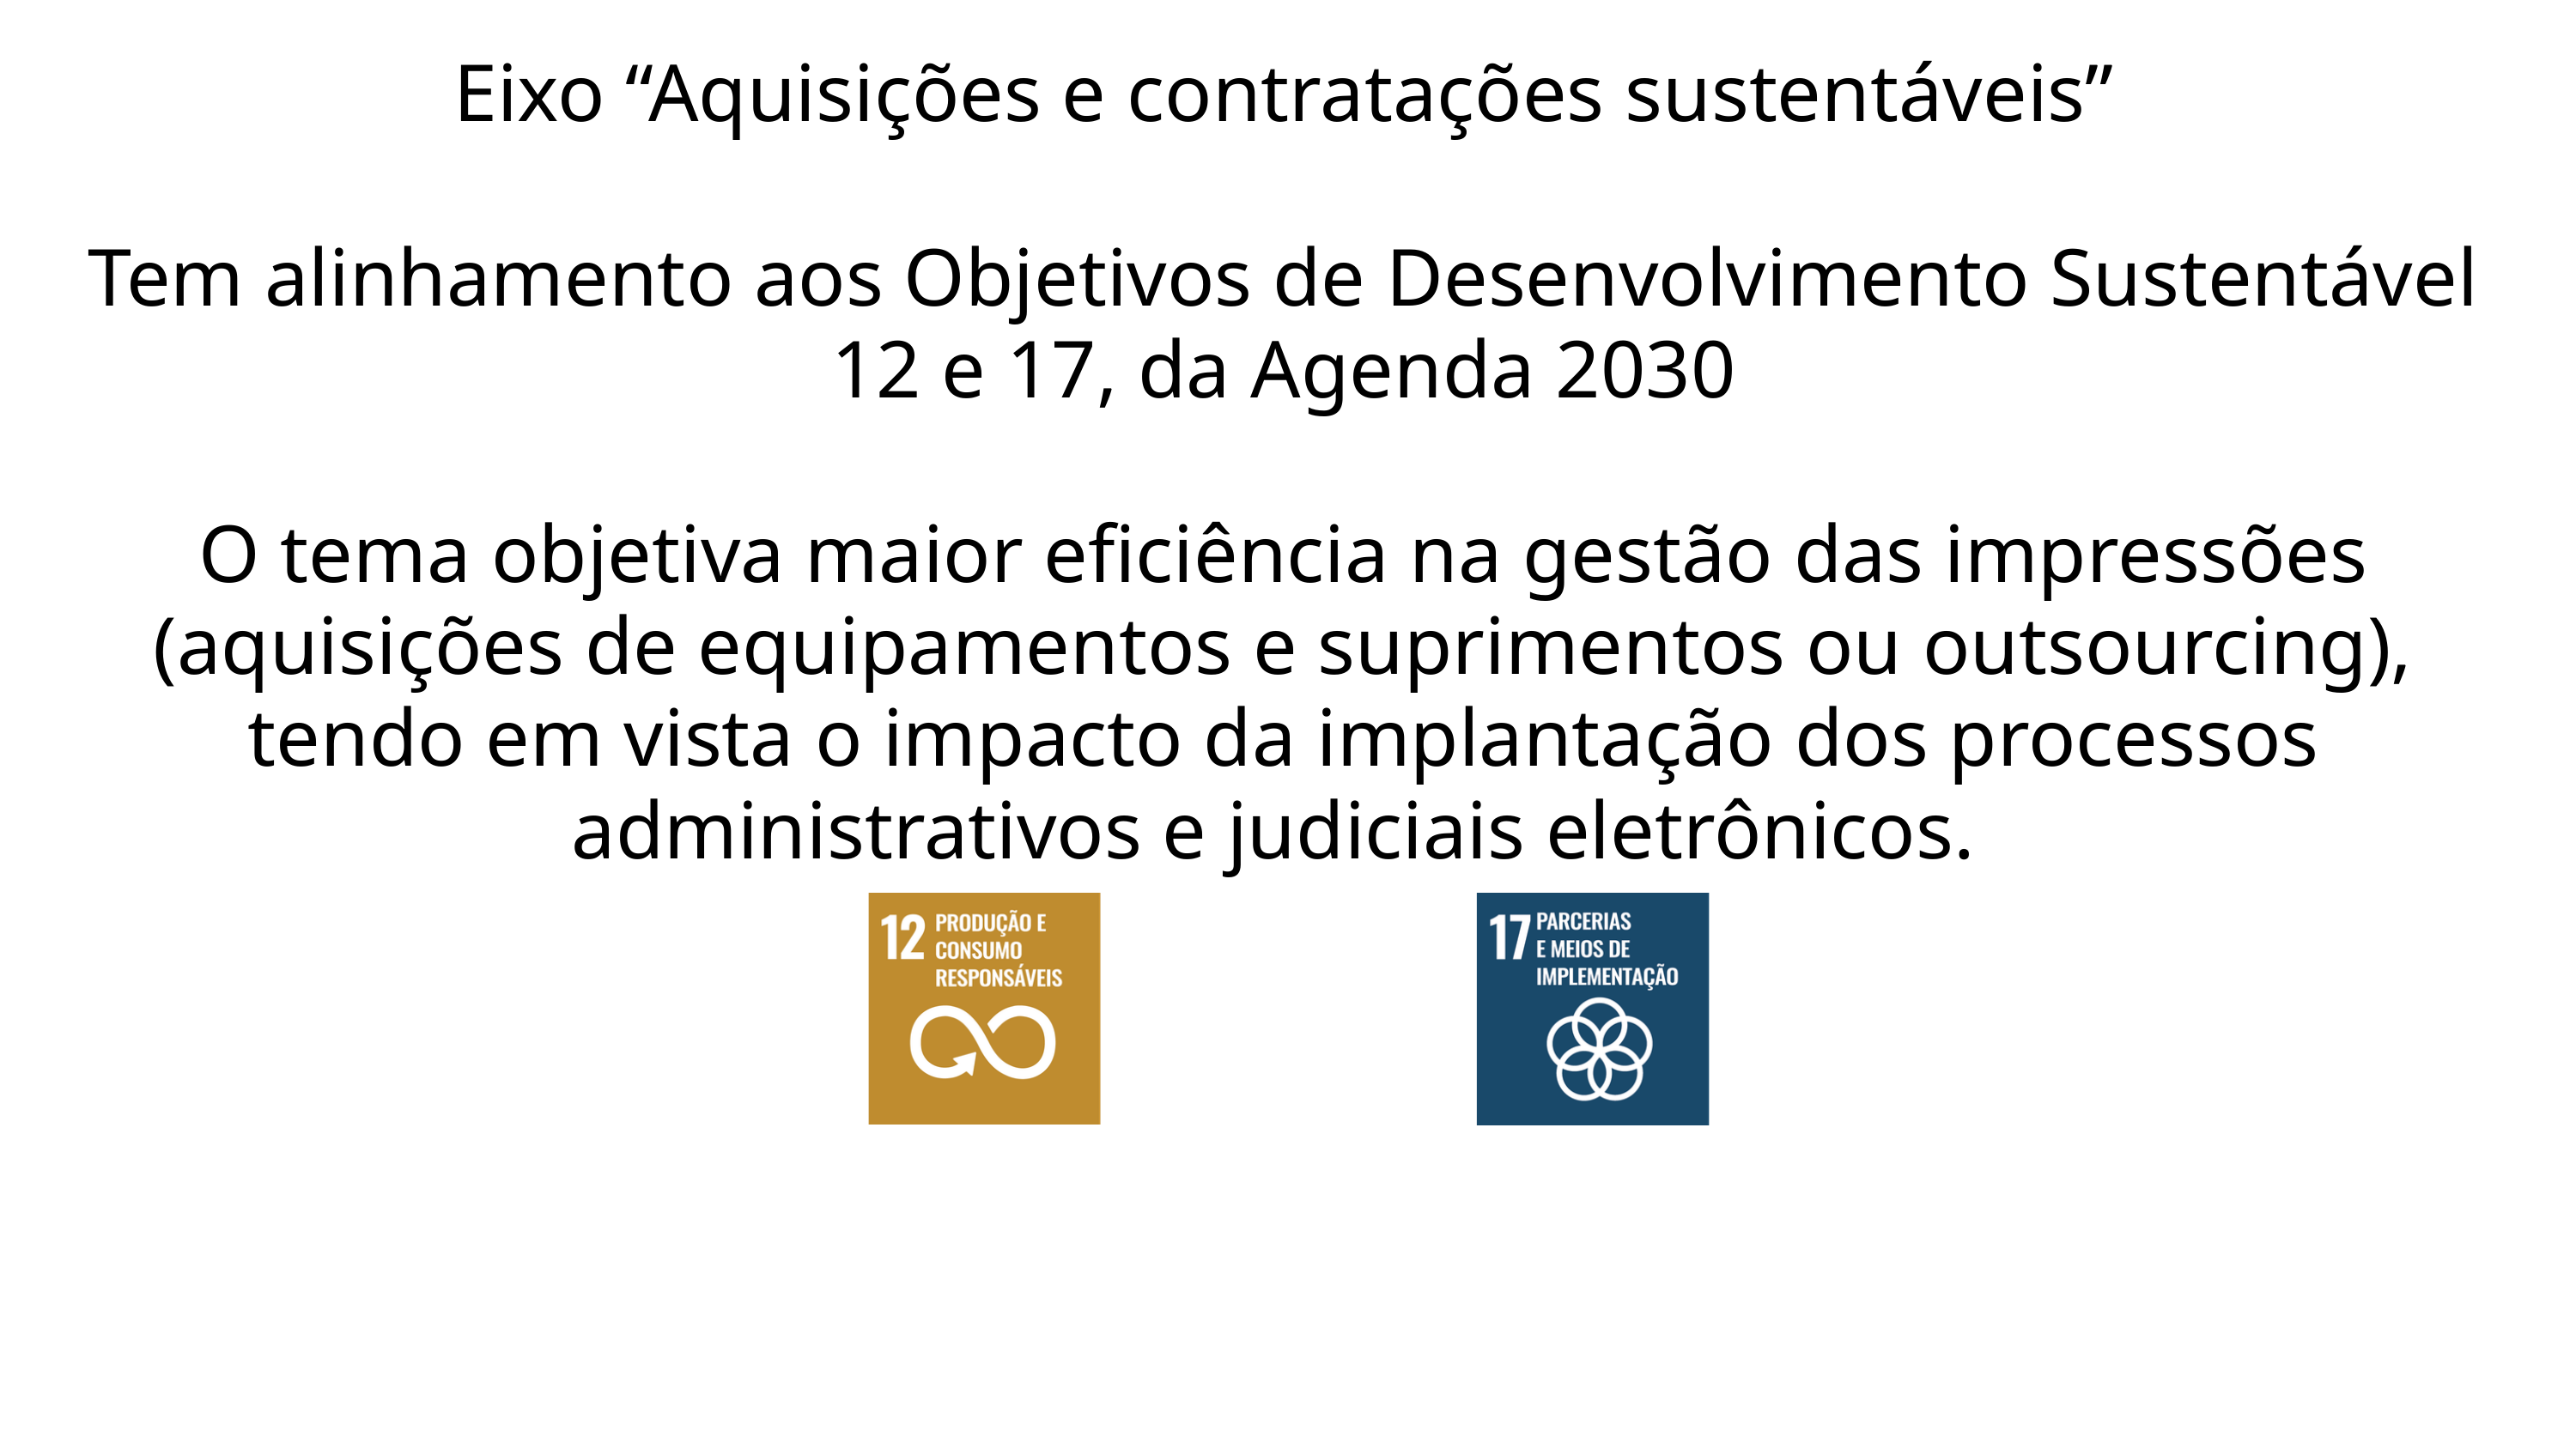

Eixo “Aquisições e contratações sustentáveis”
Tem alinhamento aos Objetivos de Desenvolvimento Sustentável 12 e 17, da Agenda 2030
O tema objetiva maior eficiência na gestão das impressões (aquisições de equipamentos e suprimentos ou outsourcing), tendo em vista o impacto da implantação dos processos administrativos e judiciais eletrônicos.